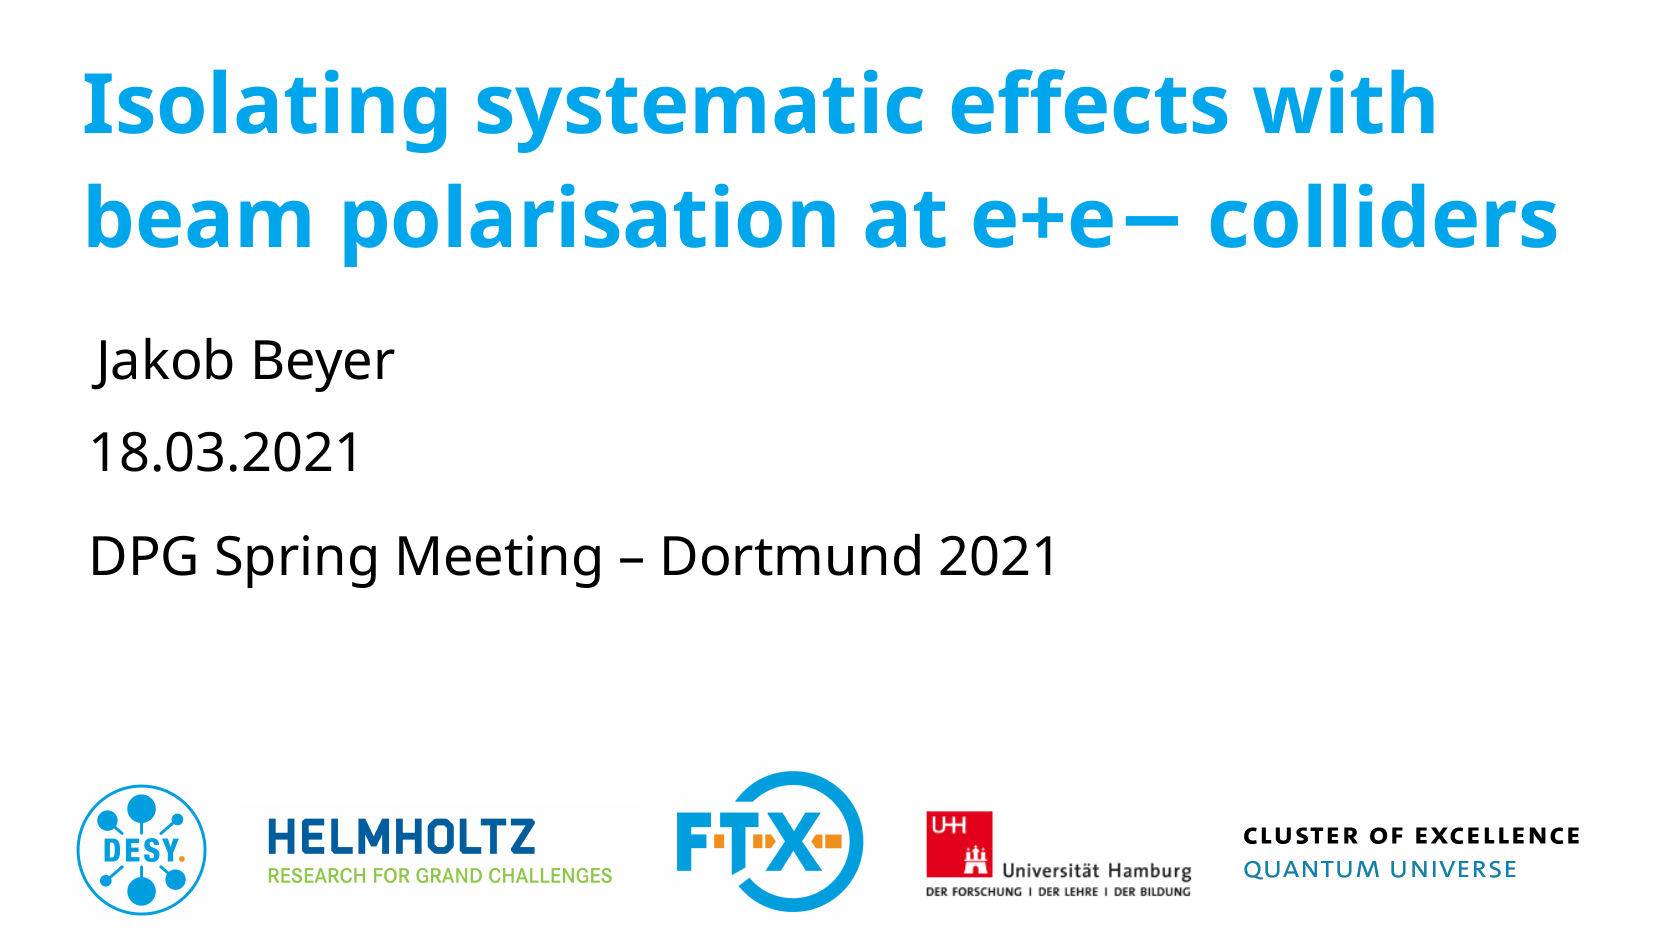

# Isolating systematic effects with beam polarisation at e+e− colliders
18.03.2021
DPG Spring Meeting – Dortmund 2021